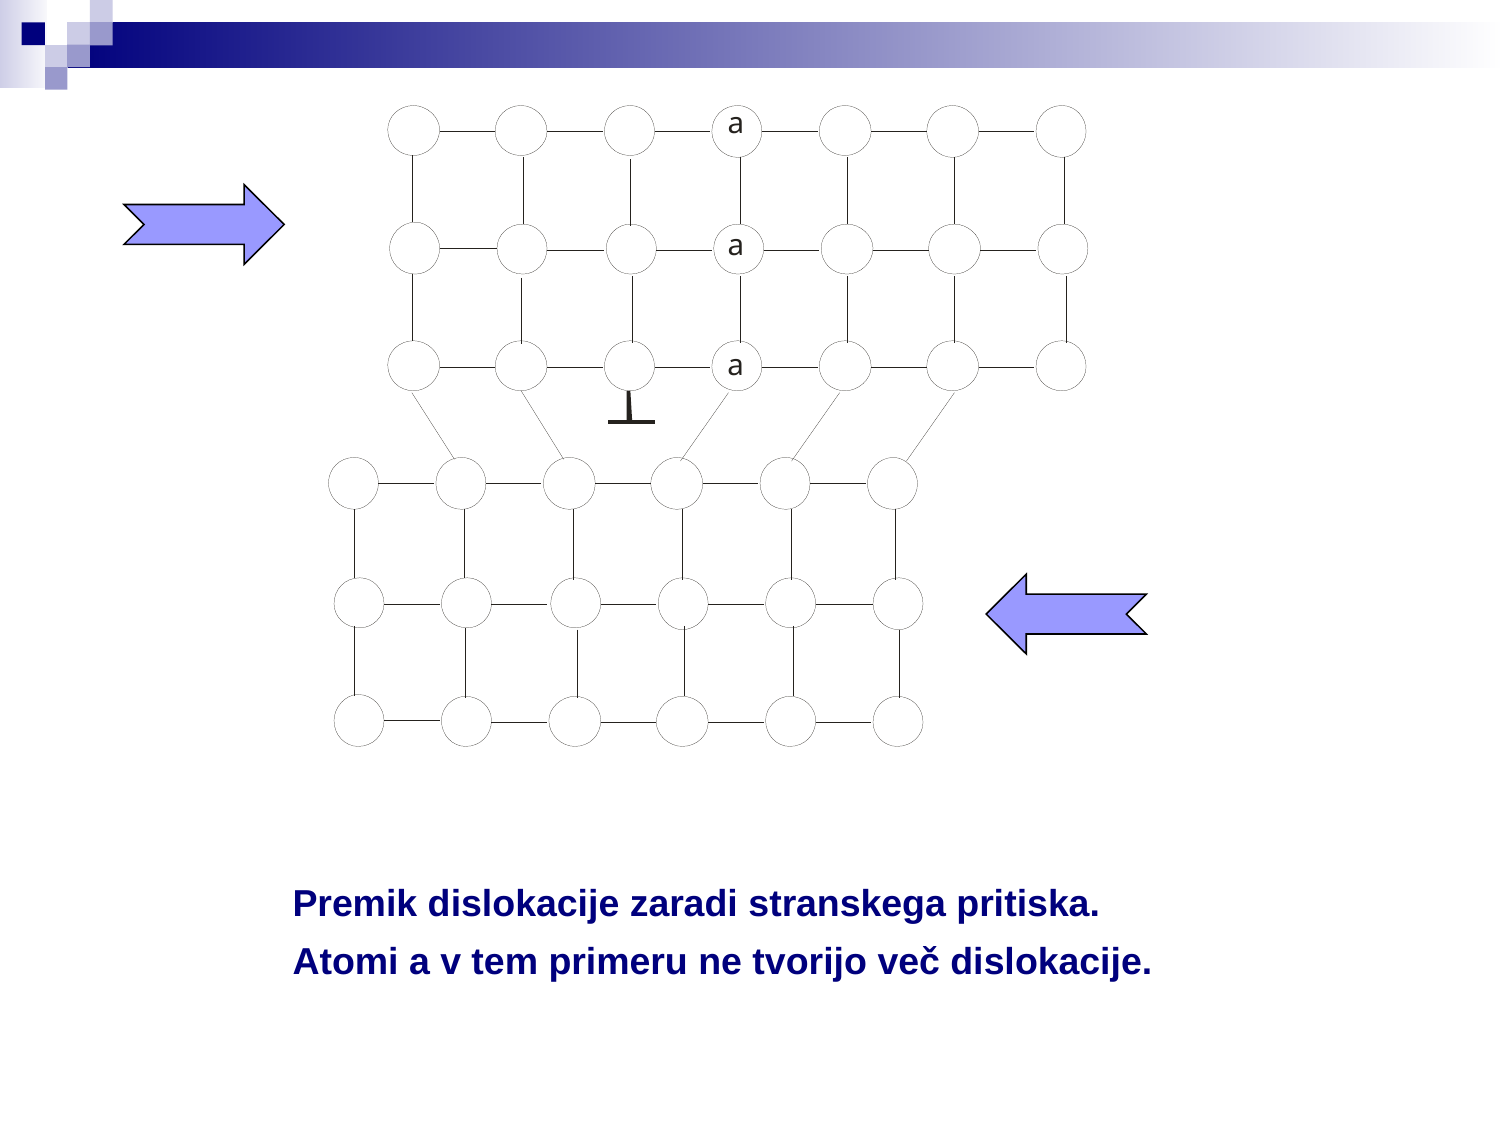

Premik dislokacije zaradi stranskega pritiska.
Atomi a v tem primeru ne tvorijo več dislokacije.